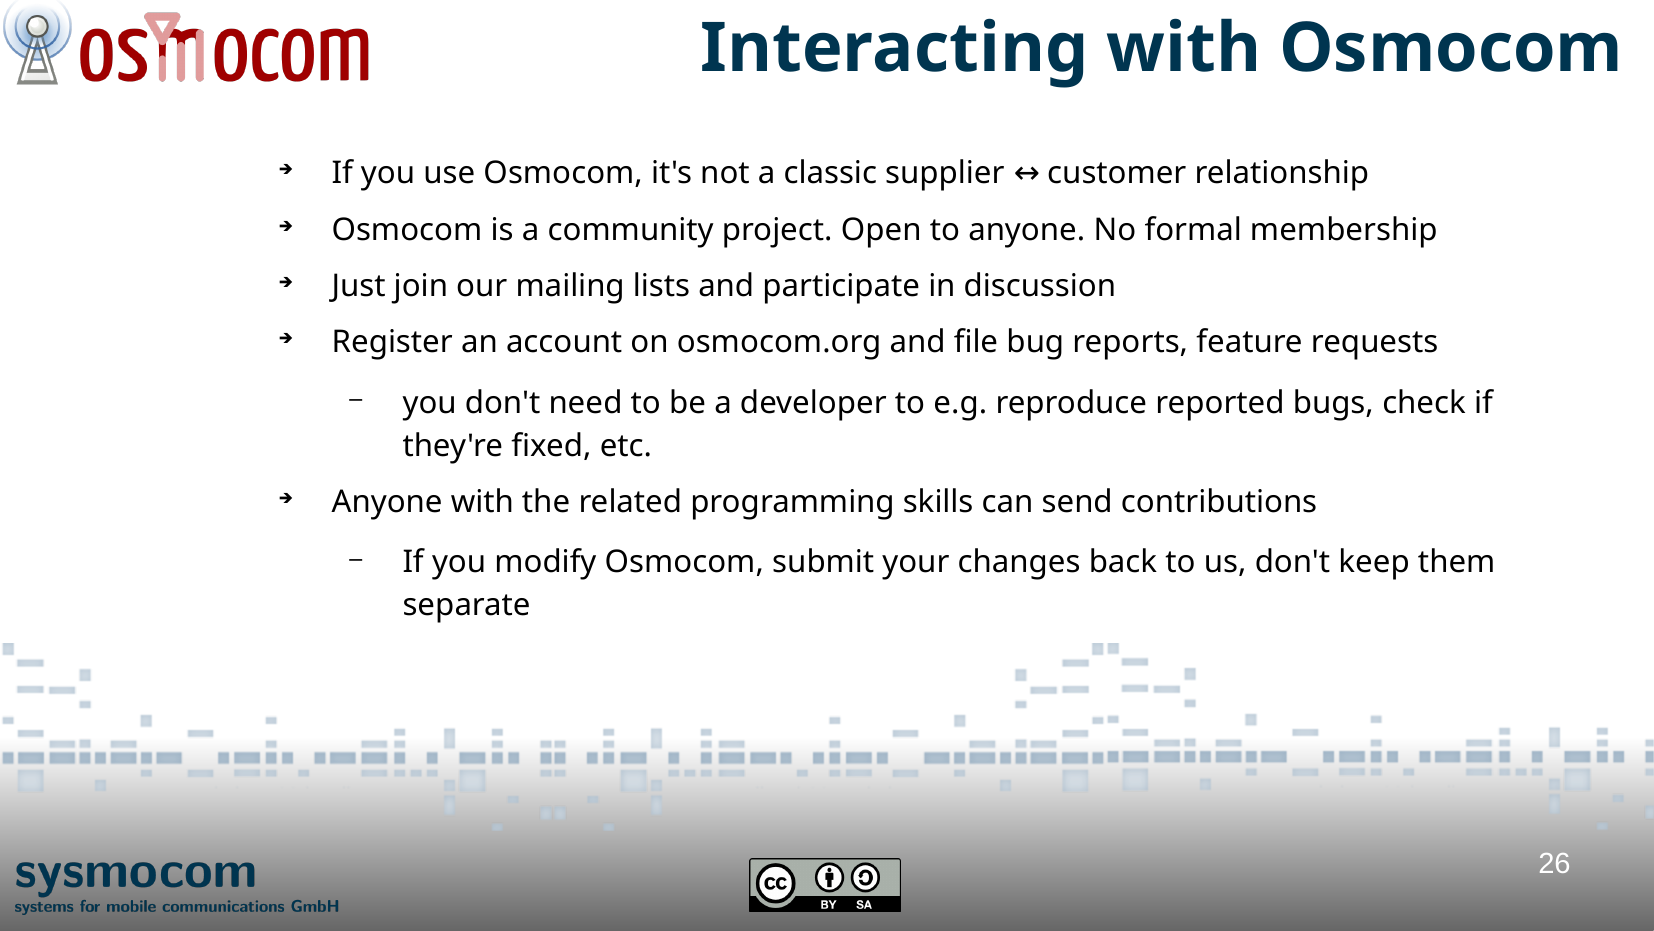

# Interacting with Osmocom
If you use Osmocom, it's not a classic supplier ↔ customer relationship
Osmocom is a community project. Open to anyone. No formal membership
Just join our mailing lists and participate in discussion
Register an account on osmocom.org and file bug reports, feature requests
you don't need to be a developer to e.g. reproduce reported bugs, check if they're fixed, etc.
Anyone with the related programming skills can send contributions
If you modify Osmocom, submit your changes back to us, don't keep them separate
26